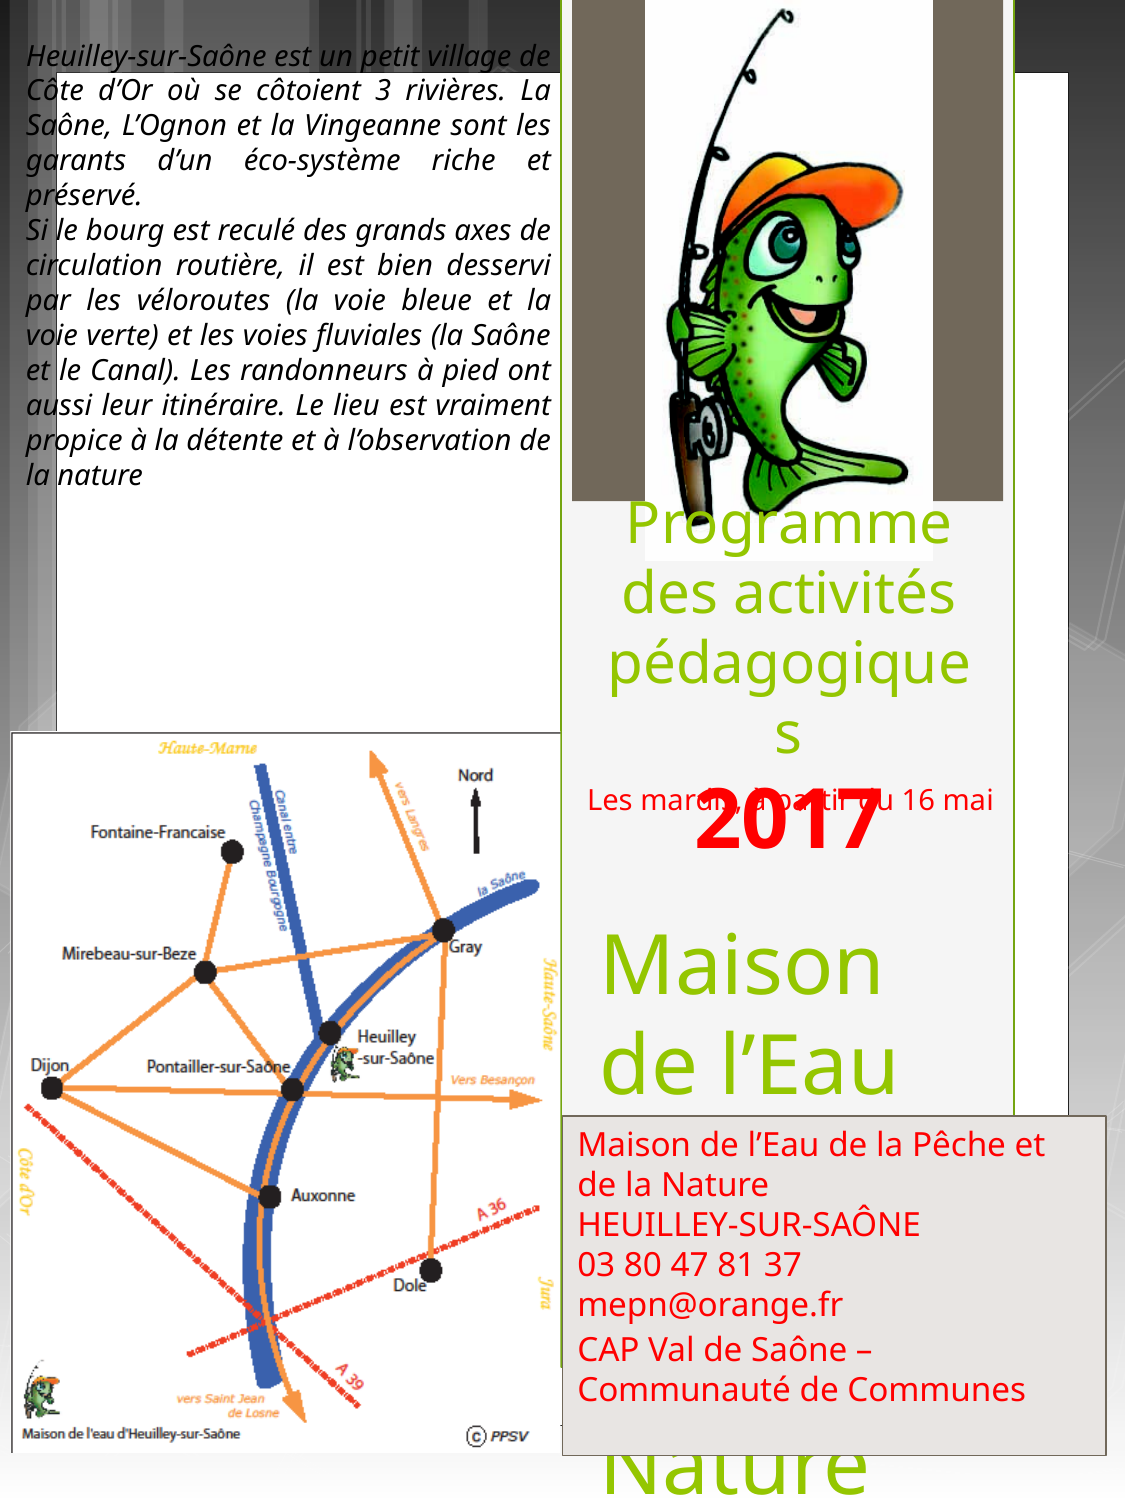

Heuilley-sur-Saône est un petit village de Côte d’Or où se côtoient 3 rivières. La Saône, L’Ognon et la Vingeanne sont les garants d’un éco-système riche et préservé.
Si le bourg est reculé des grands axes de circulation routière, il est bien desservi par les véloroutes (la voie bleue et la voie verte) et les voies fluviales (la Saône et le Canal). Les randonneurs à pied ont aussi leur itinéraire. Le lieu est vraiment propice à la détente et à l’observation de la nature
Programme des activités pédagogiques
2017
Les mardis, à partir du 16 mai
# Maison de l’Eau de la Pêche et de la Nature
Maison de l’Eau de la Pêche et de la Nature
HEUILLEY-SUR-SAÔNE
03 80 47 81 37
mepn@orange.fr
CAP Val de Saône – Communauté de Communes